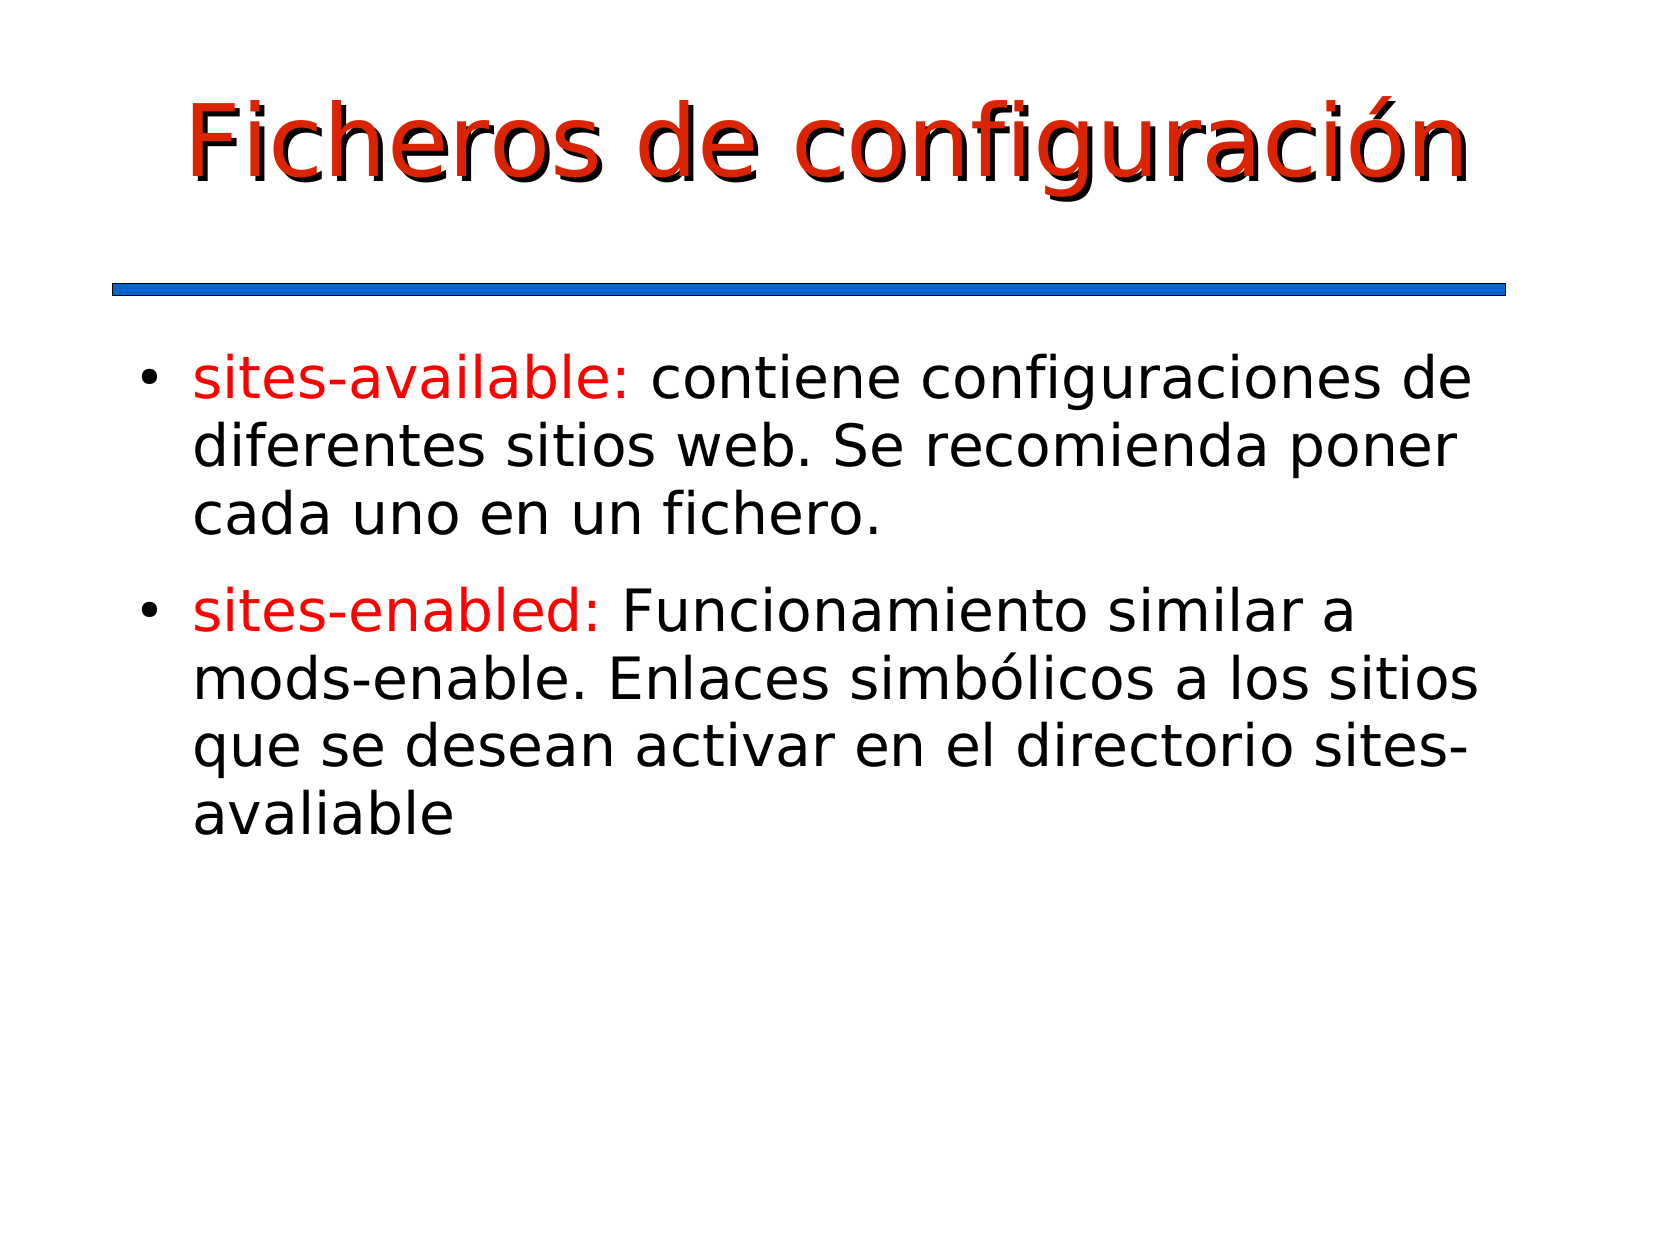

# Ficheros de configuración
sites-available: contiene configuraciones de diferentes sitios web. Se recomienda poner cada uno en un fichero.
sites-enabled: Funcionamiento similar a mods-enable. Enlaces simbólicos a los sitios que se desean activar en el directorio sites-avaliable